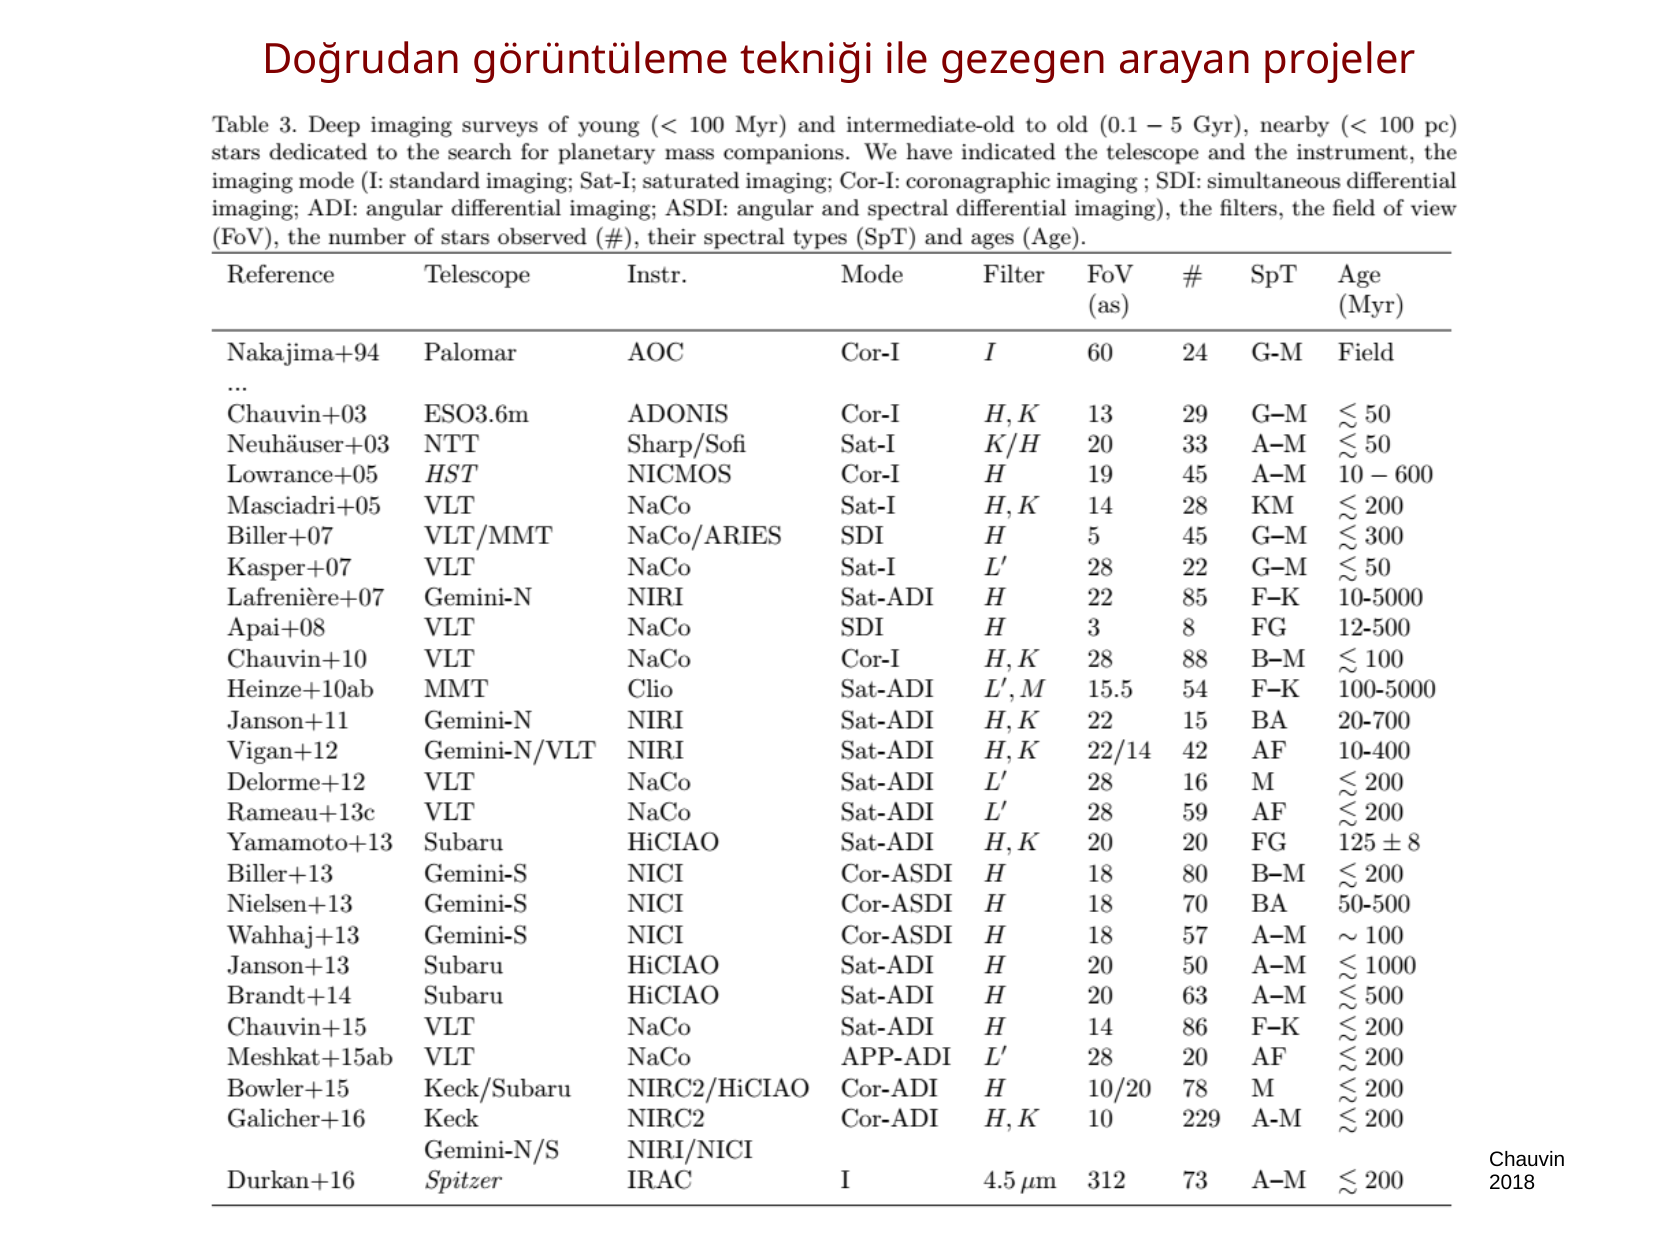

Doğrudan görüntüleme tekniği ile gezegen arayan projeler
Chauvin 2018